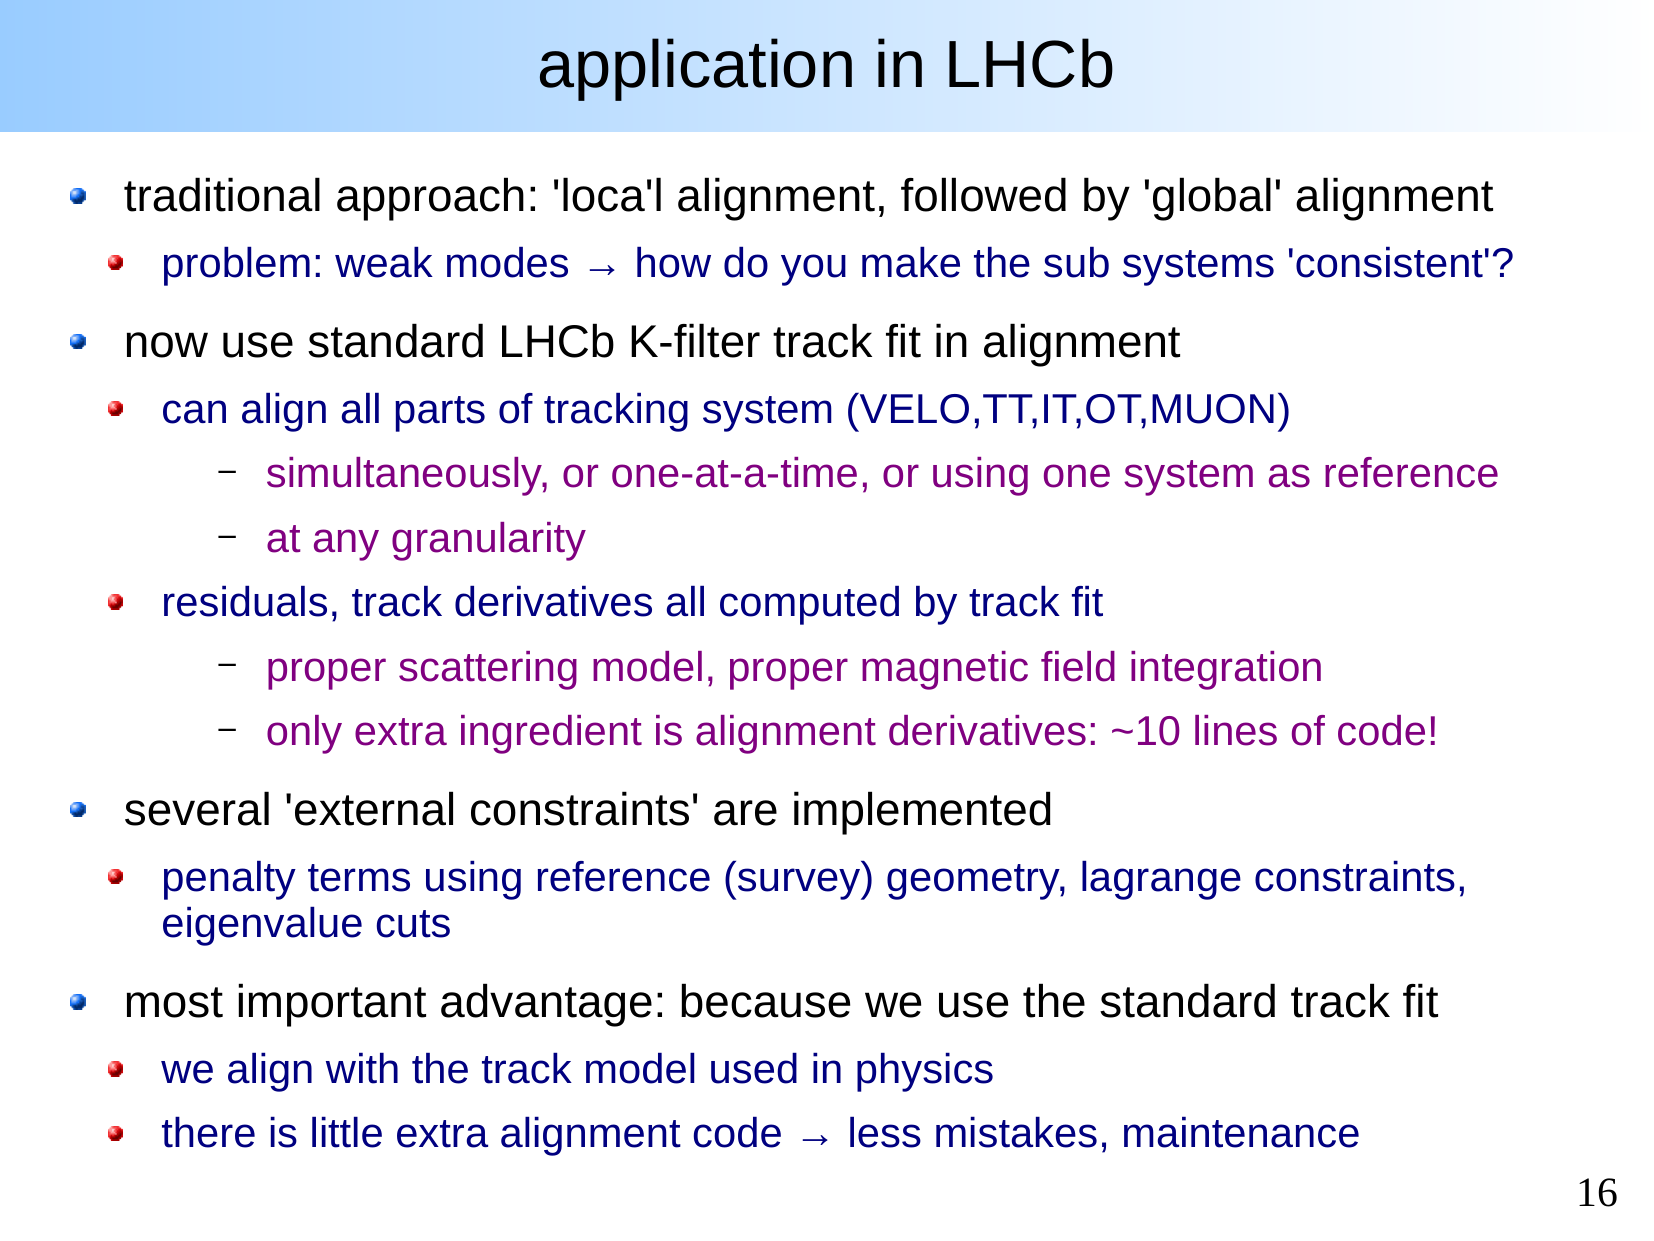

# application in LHCb
traditional approach: 'loca'l alignment, followed by 'global' alignment
problem: weak modes → how do you make the sub systems 'consistent'?
now use standard LHCb K-filter track fit in alignment
can align all parts of tracking system (VELO,TT,IT,OT,MUON)
simultaneously, or one-at-a-time, or using one system as reference
at any granularity
residuals, track derivatives all computed by track fit
proper scattering model, proper magnetic field integration
only extra ingredient is alignment derivatives: ~10 lines of code!
several 'external constraints' are implemented
penalty terms using reference (survey) geometry, lagrange constraints, eigenvalue cuts
most important advantage: because we use the standard track fit
we align with the track model used in physics
there is little extra alignment code → less mistakes, maintenance
16